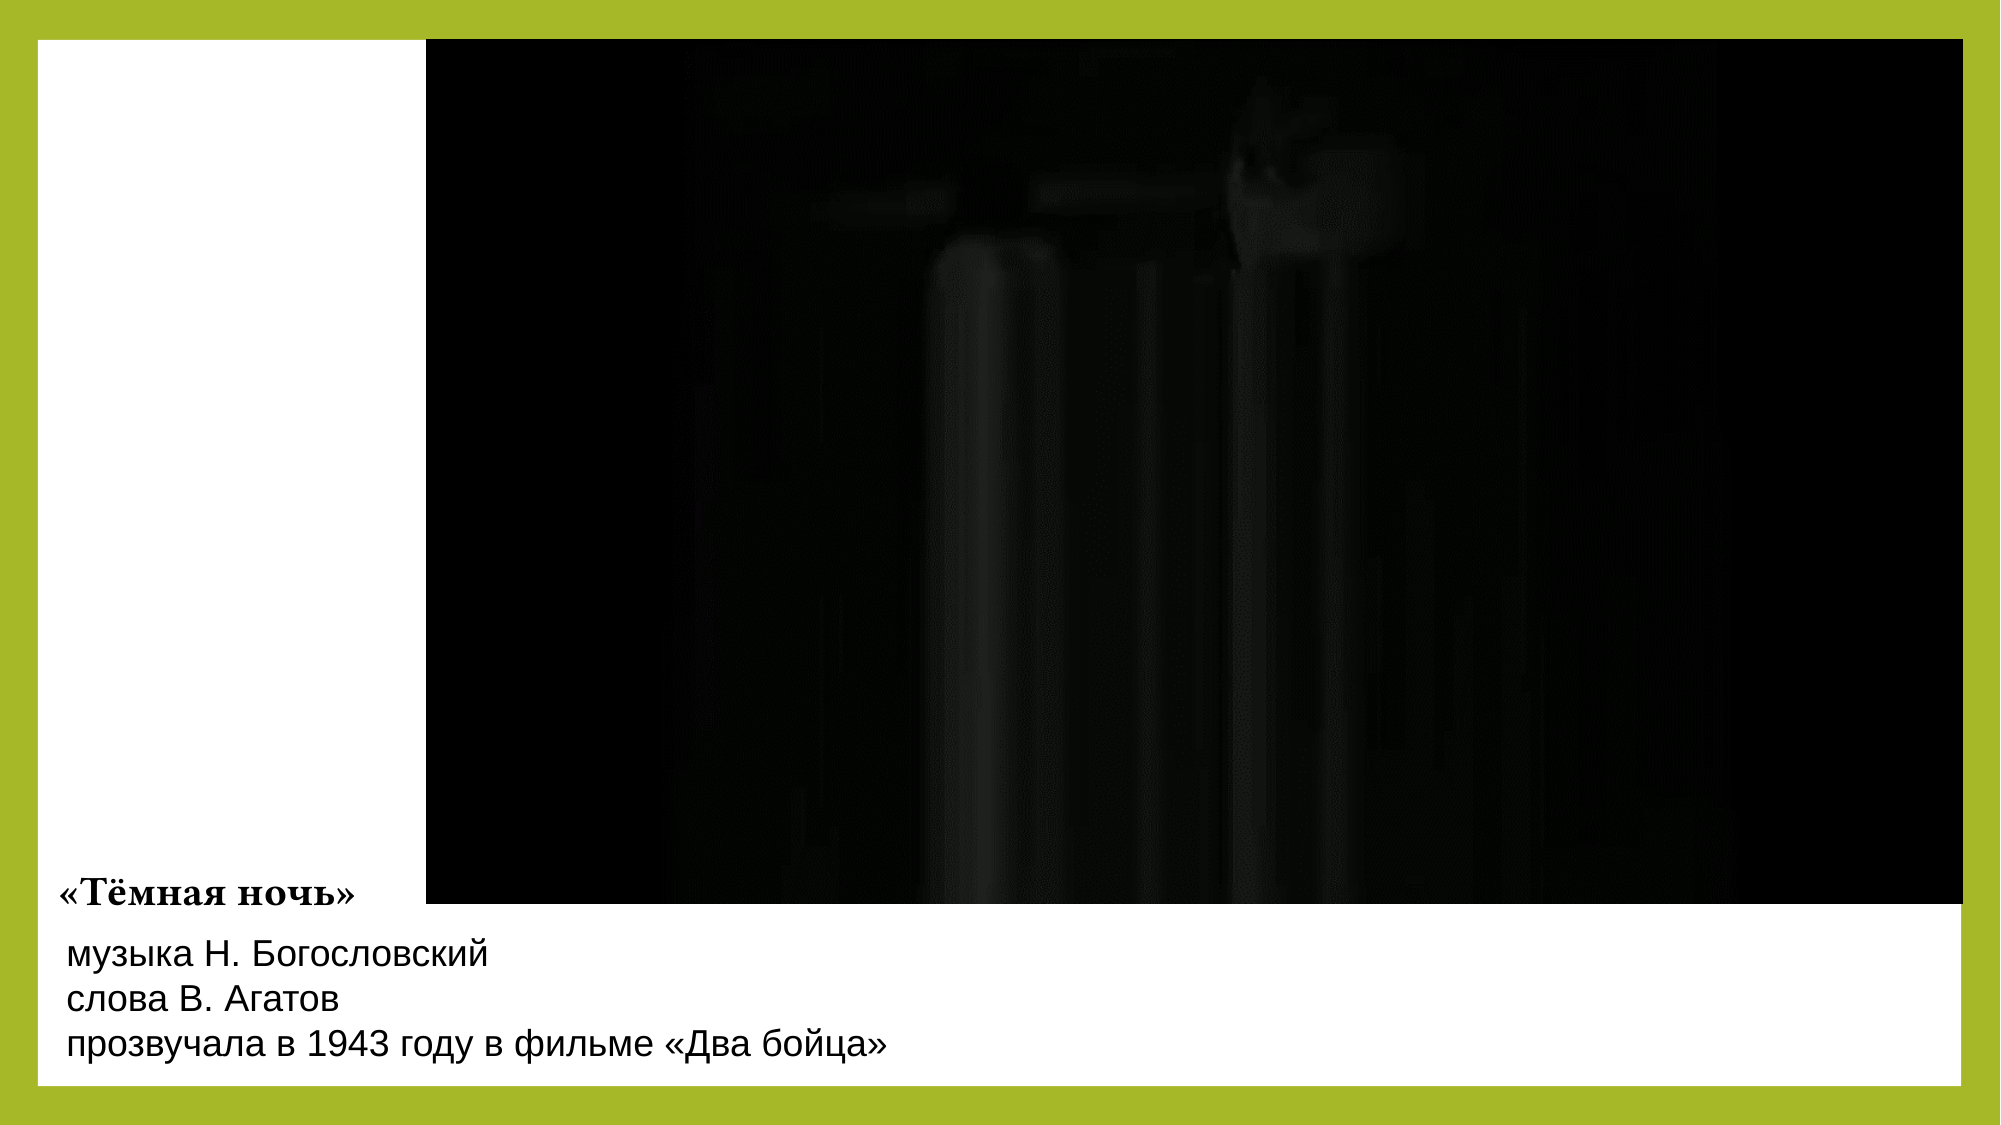

«Тёмная ночь»
музыка Н. Богословский
слова В. Агатов
прозвучала в 1943 году в фильме «Два бойца»